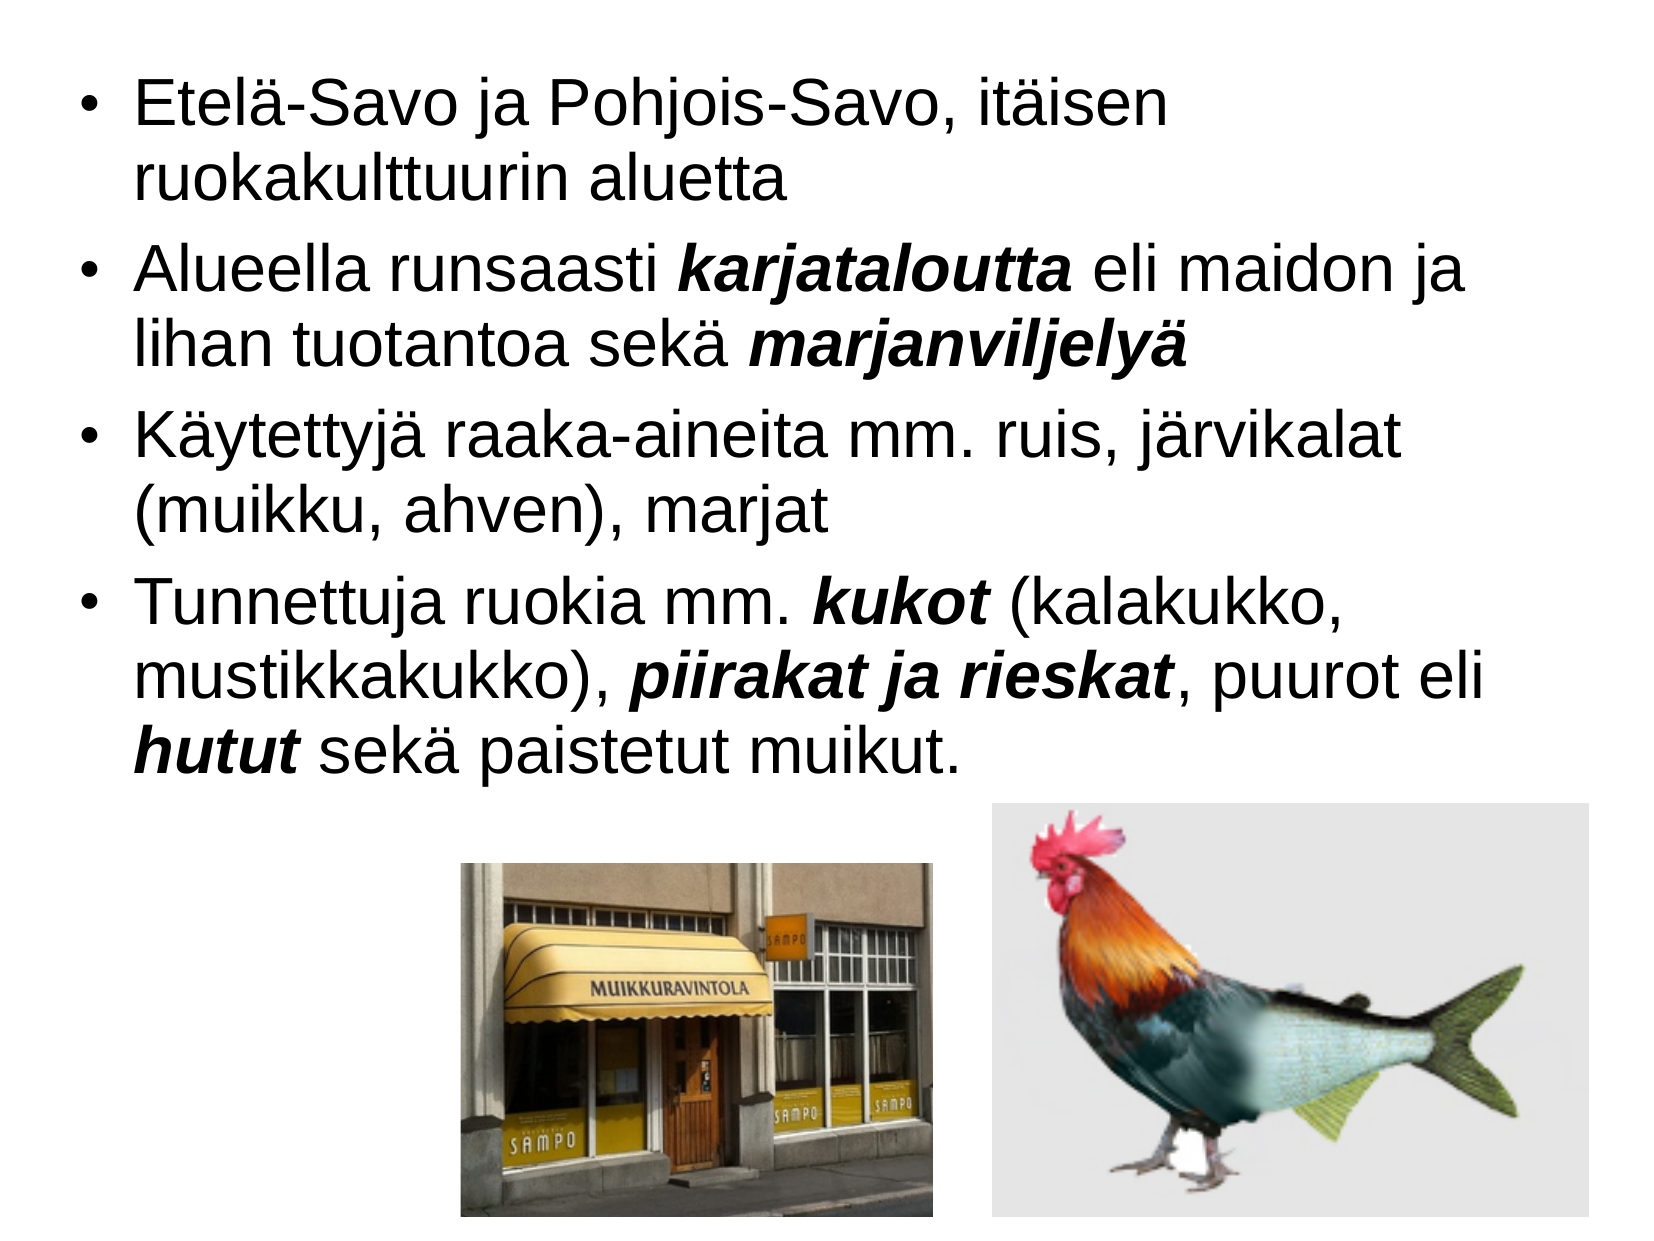

# Etelä-Savo ja Pohjois-Savo, itäisen ruokakulttuurin aluetta
Alueella runsaasti karjataloutta eli maidon ja lihan tuotantoa sekä marjanviljelyä
Käytettyjä raaka-aineita mm. ruis, järvikalat (muikku, ahven), marjat
Tunnettuja ruokia mm. kukot (kalakukko, mustikkakukko), piirakat ja rieskat, puurot eli hutut sekä paistetut muikut.